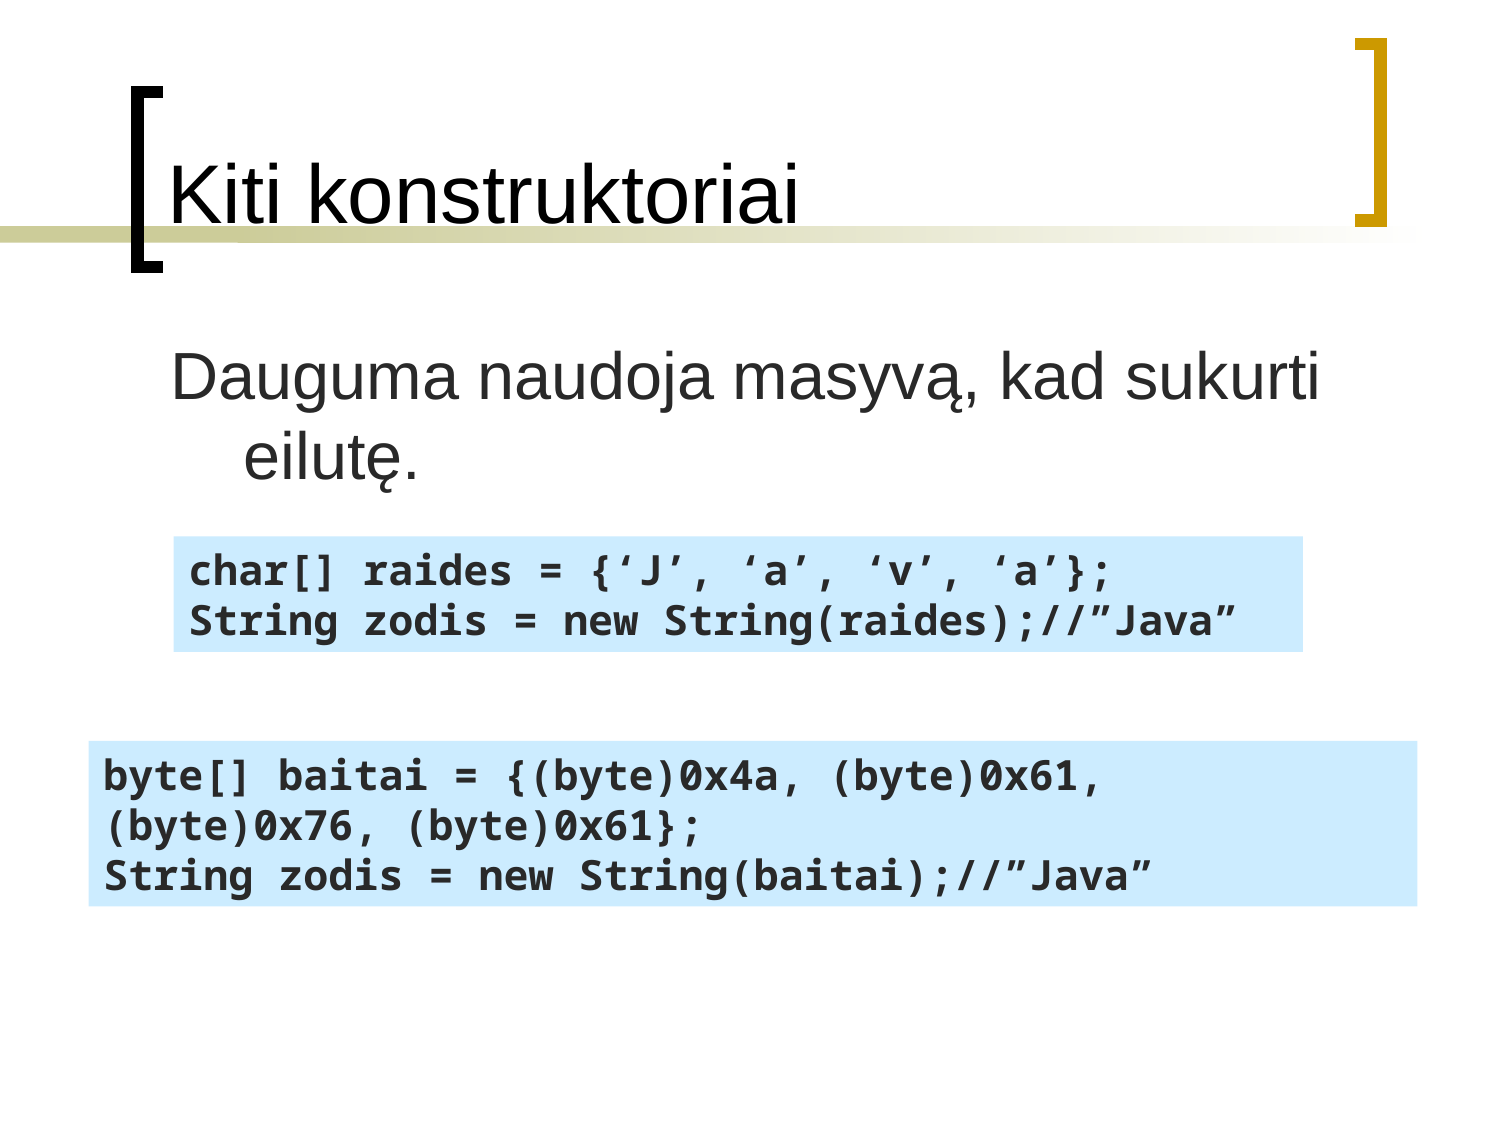

# Kiti konstruktoriai
Dauguma naudoja masyvą, kad sukurti eilutę.
char[] raides = {‘J’, ‘a’, ‘v’, ‘a’};
String zodis = new String(raides);//”Java”
byte[] baitai = {(byte)0x4a, (byte)0x61, 		 (byte)0x76, (byte)0x61};
String zodis = new String(baitai);//”Java”